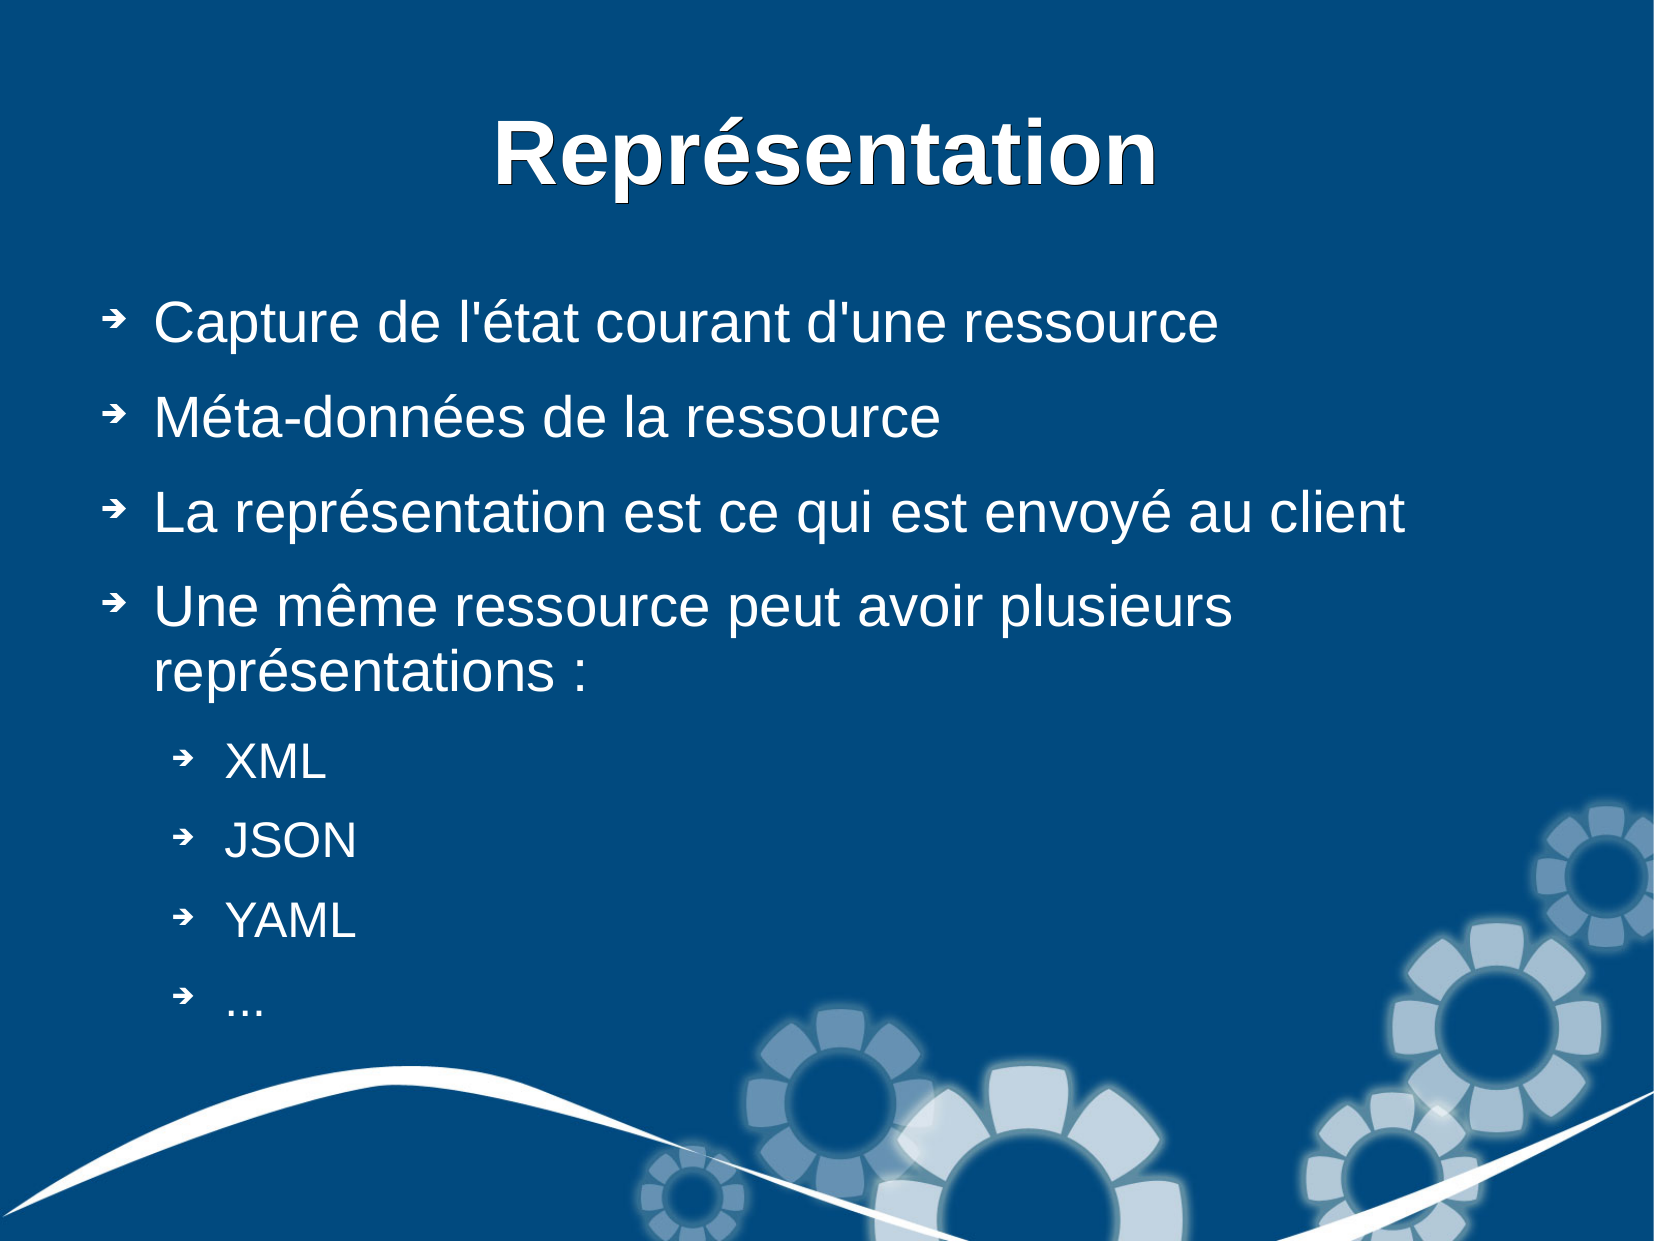

# Représentation
Capture de l'état courant d'une ressource
Méta-données de la ressource
La représentation est ce qui est envoyé au client
Une même ressource peut avoir plusieurs représentations :
XML
JSON
YAML
...